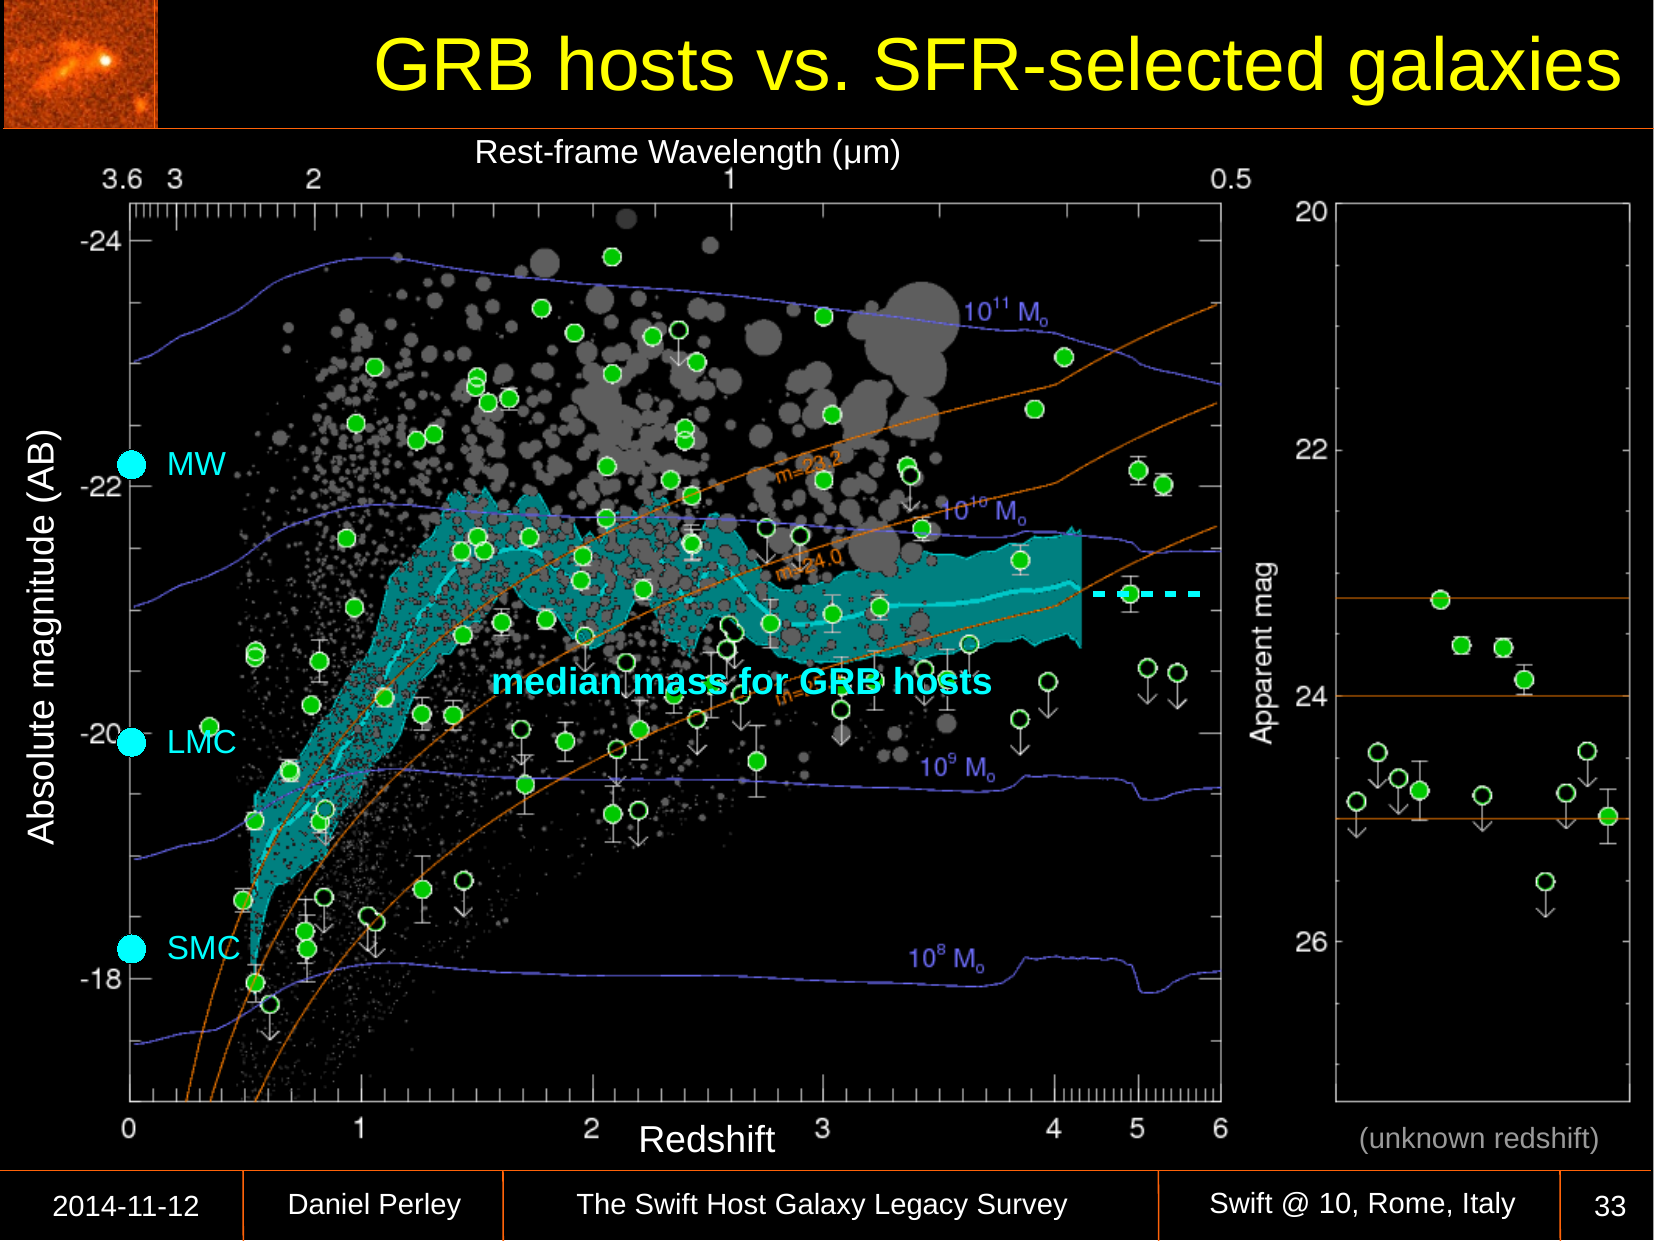

# GRB hosts vs. SFR-selected galaxies
Rest-frame Wavelength (μm)
MW
Absolute magnitude (AB)
median mass for GRB hosts
LMC
SMC
Redshift
(unknown redshift)
2014-11-12
33